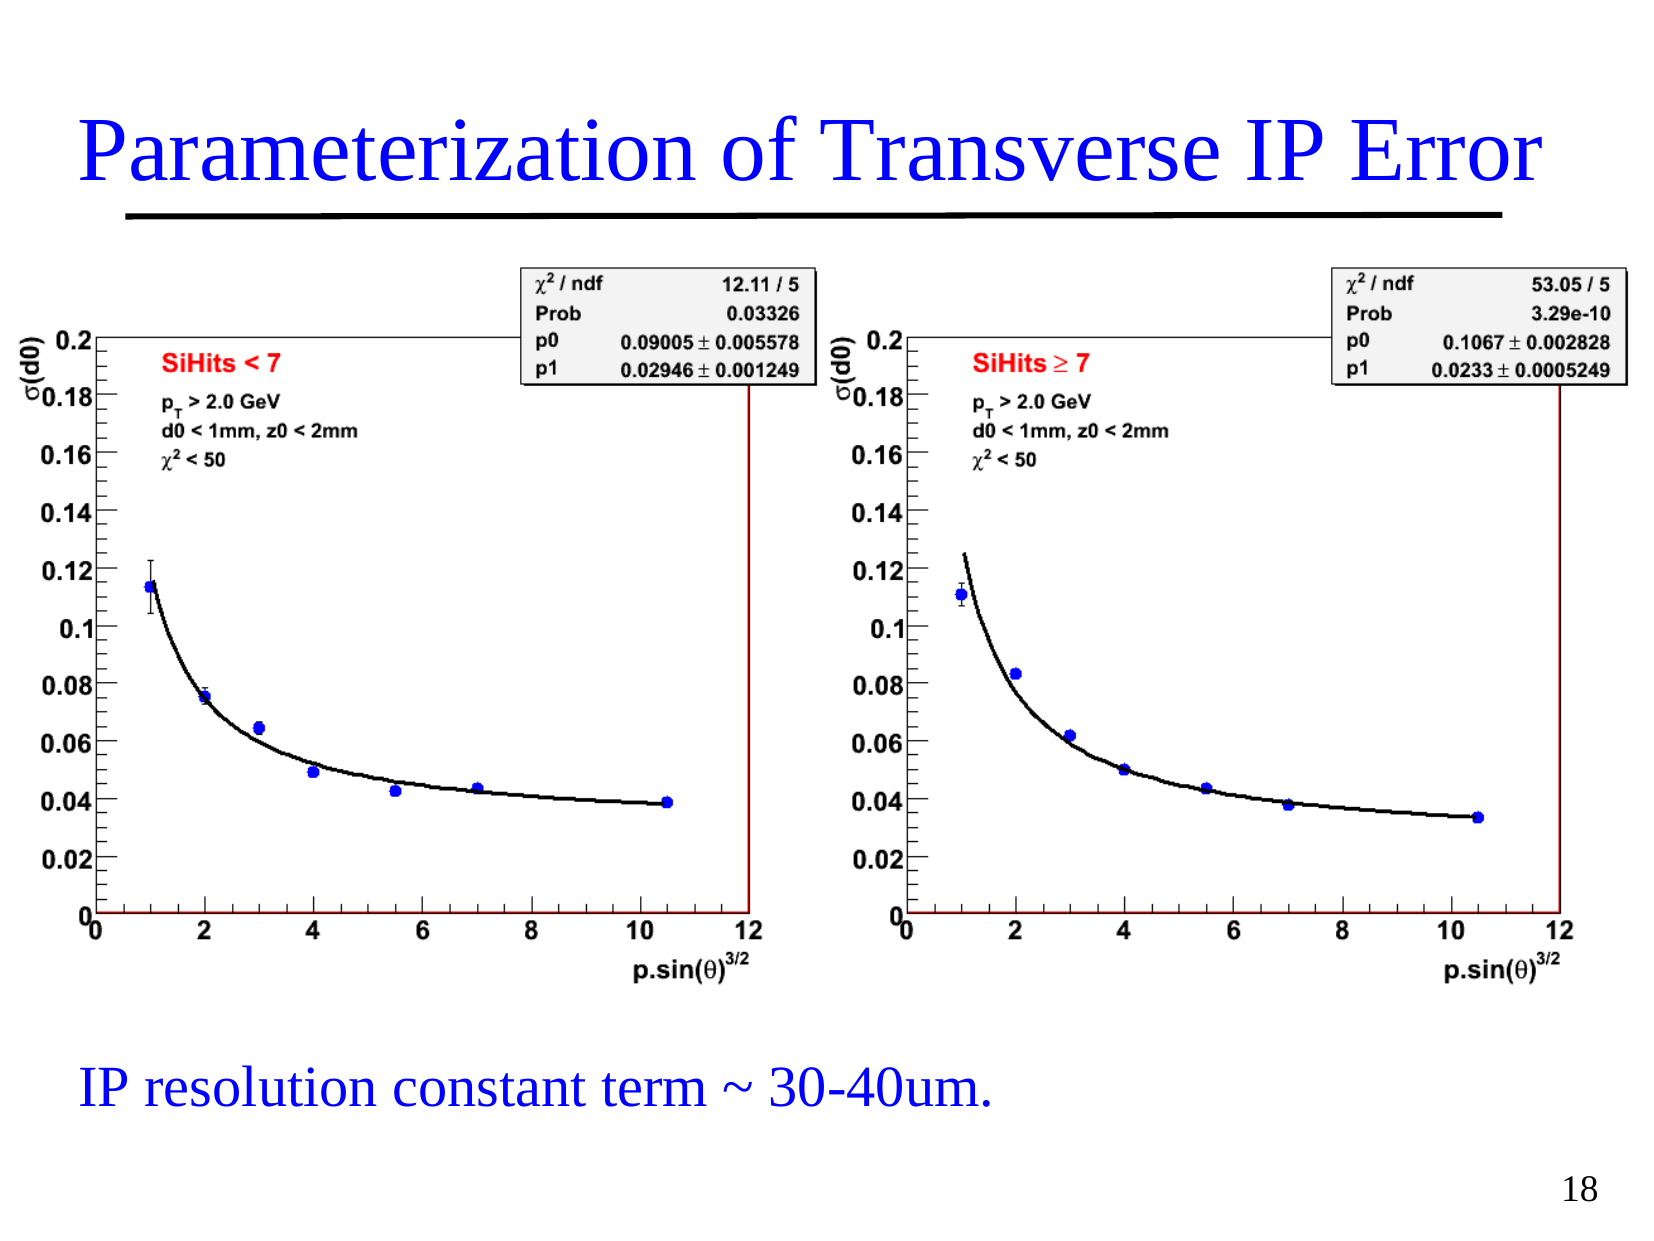

Parameterization of Transverse IP Error
IP resolution constant term ~ 30-40um.